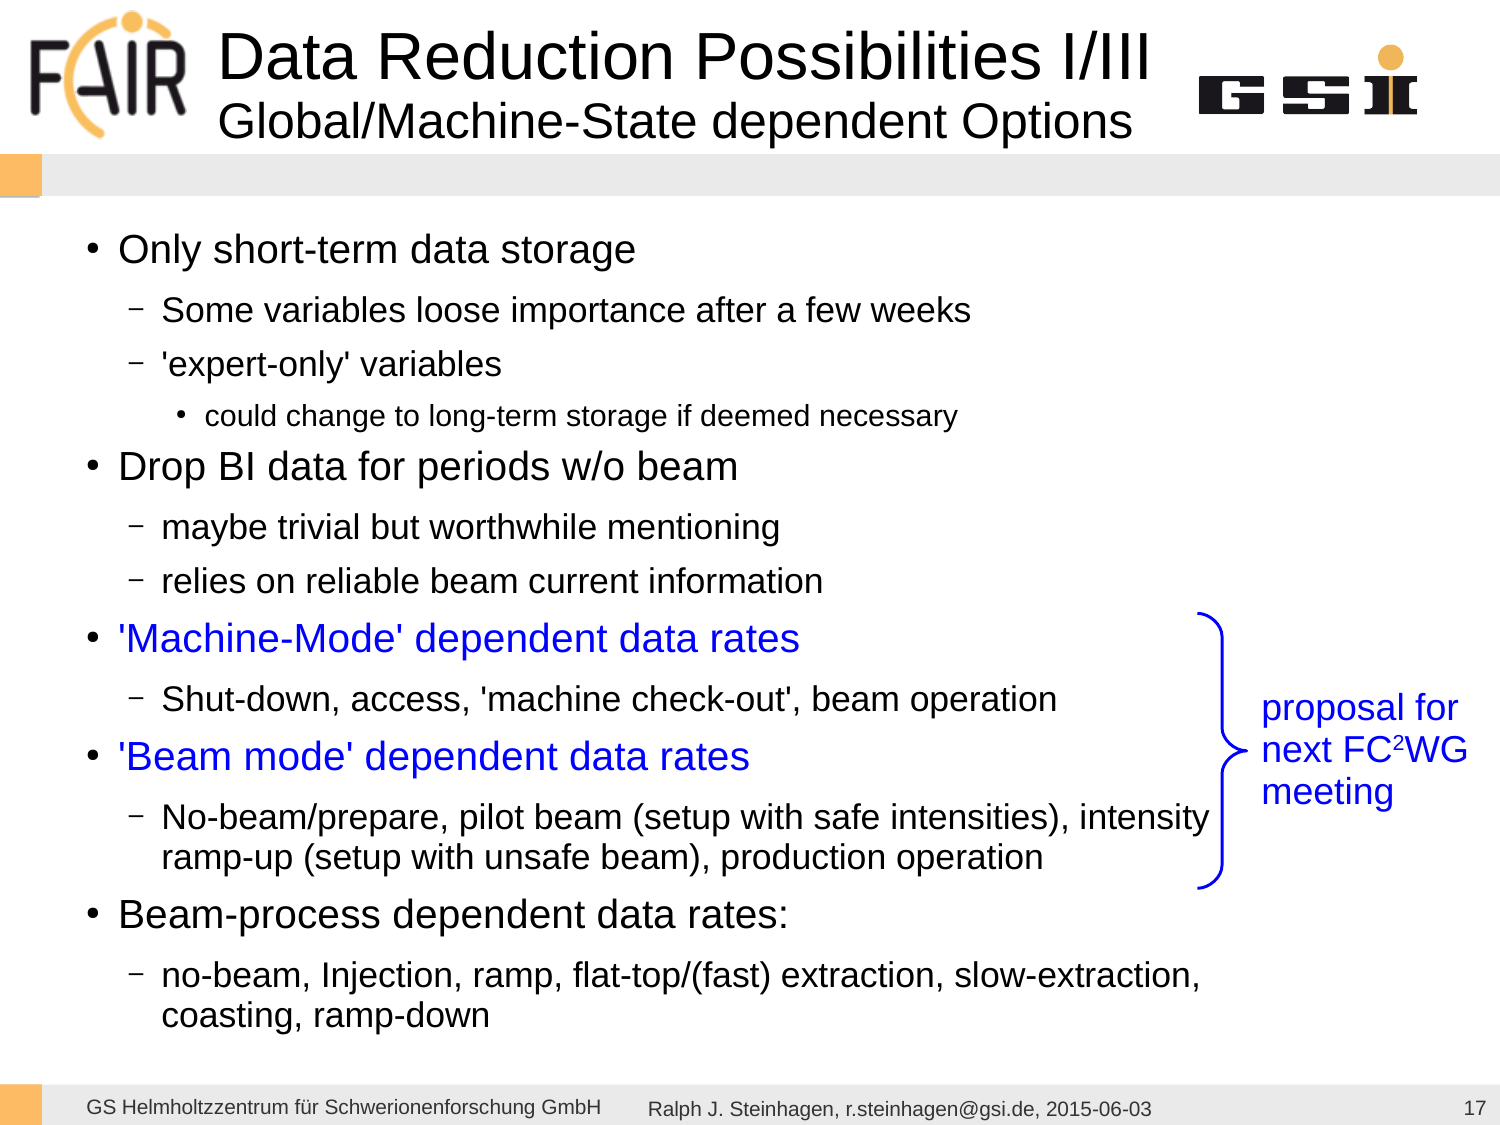

# Data Reduction Possibilities I/III Global/Machine-State dependent Options
Only short-term data storage
Some variables loose importance after a few weeks
'expert-only' variables
could change to long-term storage if deemed necessary
Drop BI data for periods w/o beam
maybe trivial but worthwhile mentioning
relies on reliable beam current information
'Machine-Mode' dependent data rates
Shut-down, access, 'machine check-out', beam operation
'Beam mode' dependent data rates
No-beam/prepare, pilot beam (setup with safe intensities), intensity ramp-up (setup with unsafe beam), production operation
Beam-process dependent data rates:
no-beam, Injection, ramp, flat-top/(fast) extraction, slow-extraction, coasting, ramp-down
proposal for
next FC2WG
meeting